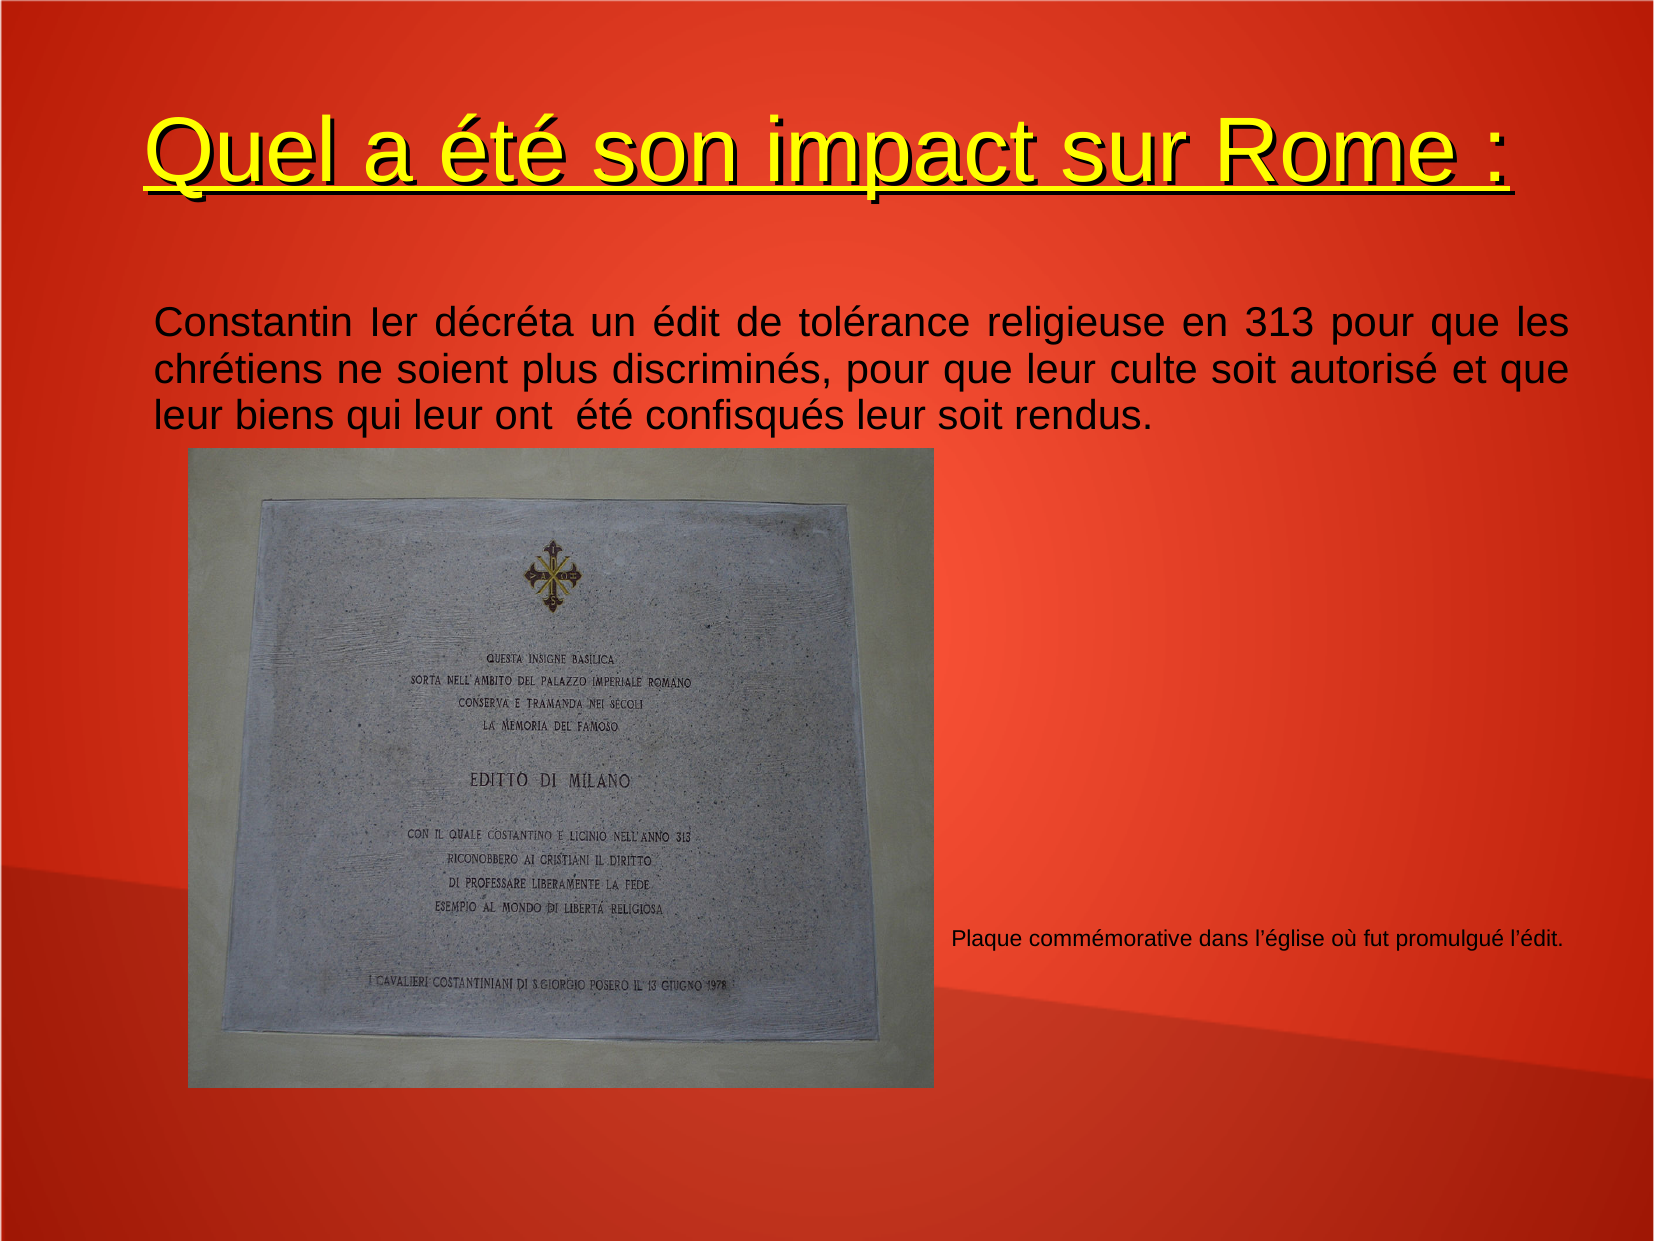

# Quel a été son impact sur Rome :
Constantin Ier décréta un édit de tolérance religieuse en 313 pour que les chrétiens ne soient plus discriminés, pour que leur culte soit autorisé et que leur biens qui leur ont été confisqués leur soit rendus.
Plaque commémorative dans l’église où fut promulgué l’édit.